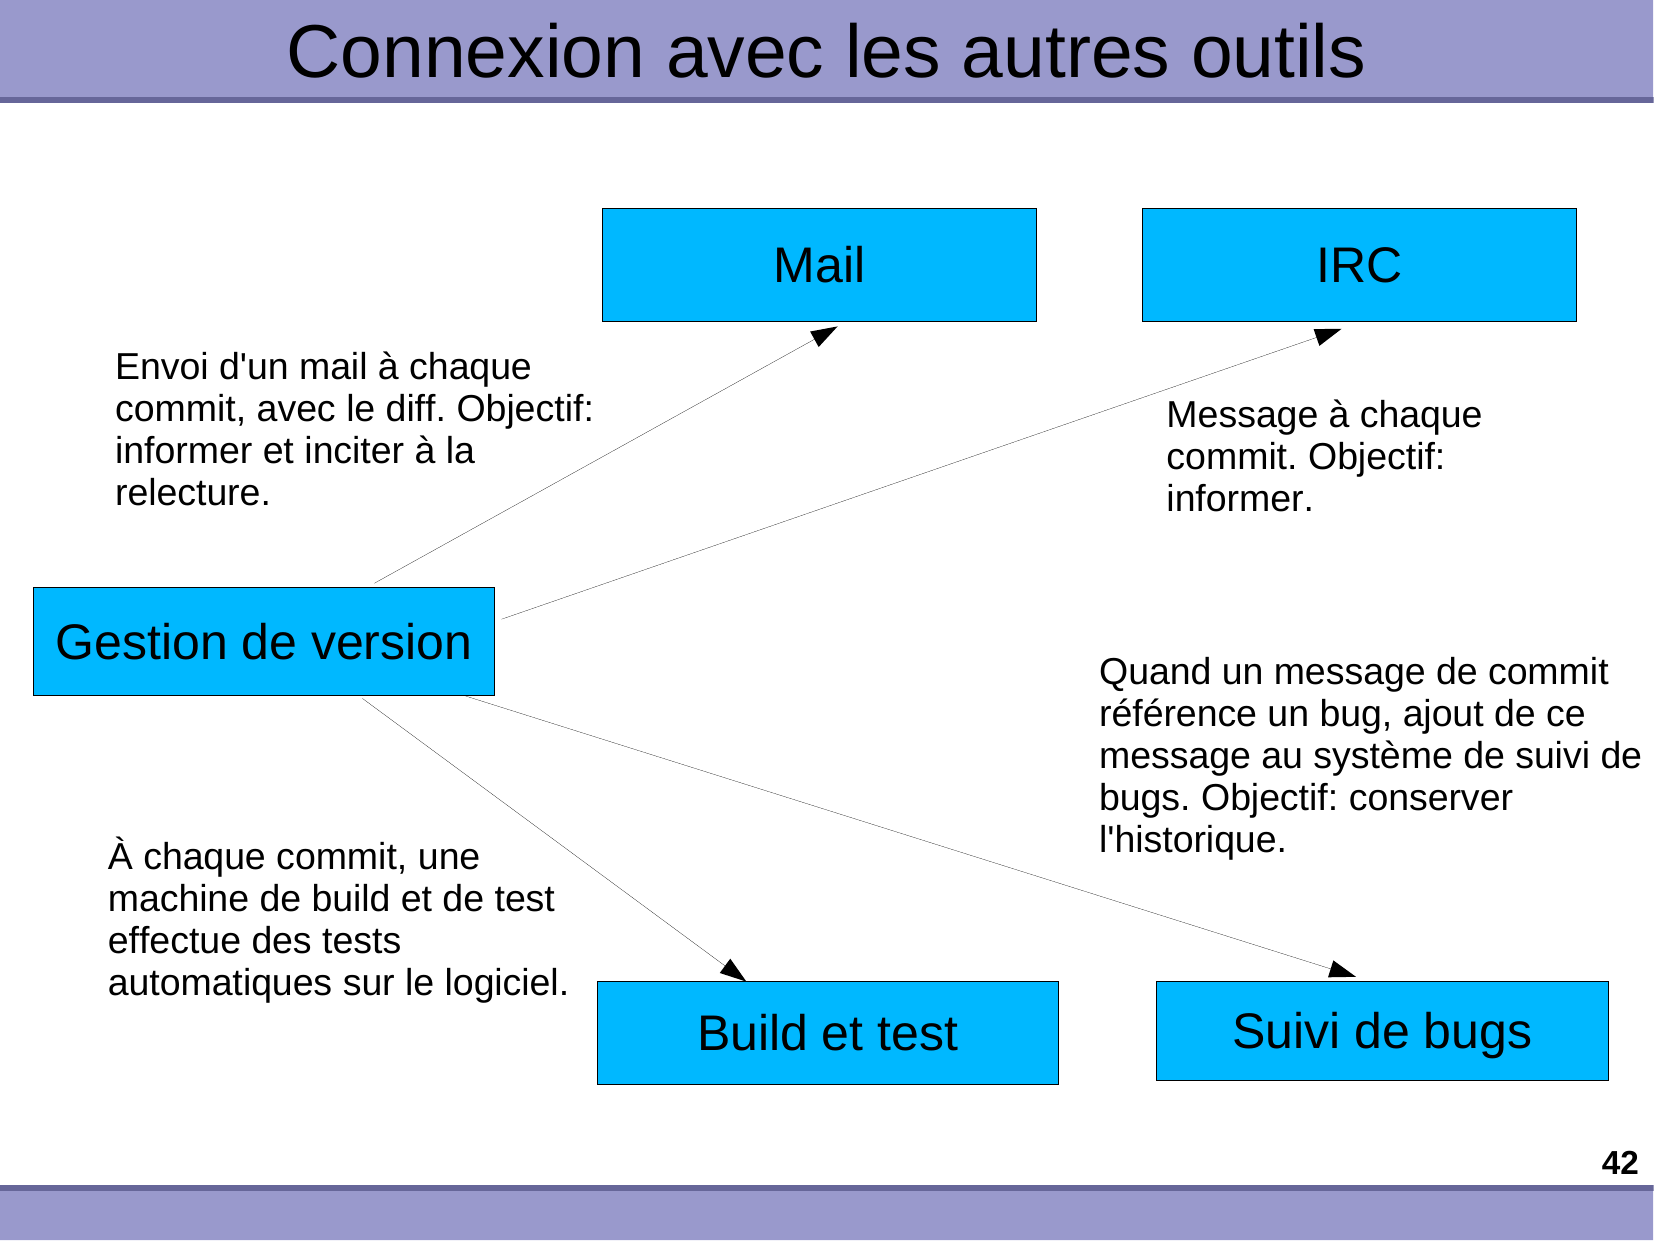

# Connexion avec les autres outils
Mail
IRC
Envoi d'un mail à chaque commit, avec le diff. Objectif: informer et inciter à la relecture.
Message à chaque commit. Objectif: informer.
Gestion de version
Quand un message de commit référence un bug, ajout de ce message au système de suivi de bugs. Objectif: conserver l'historique.
À chaque commit, une machine de build et de test effectue des tests automatiques sur le logiciel.
Suivi de bugs
Build et test